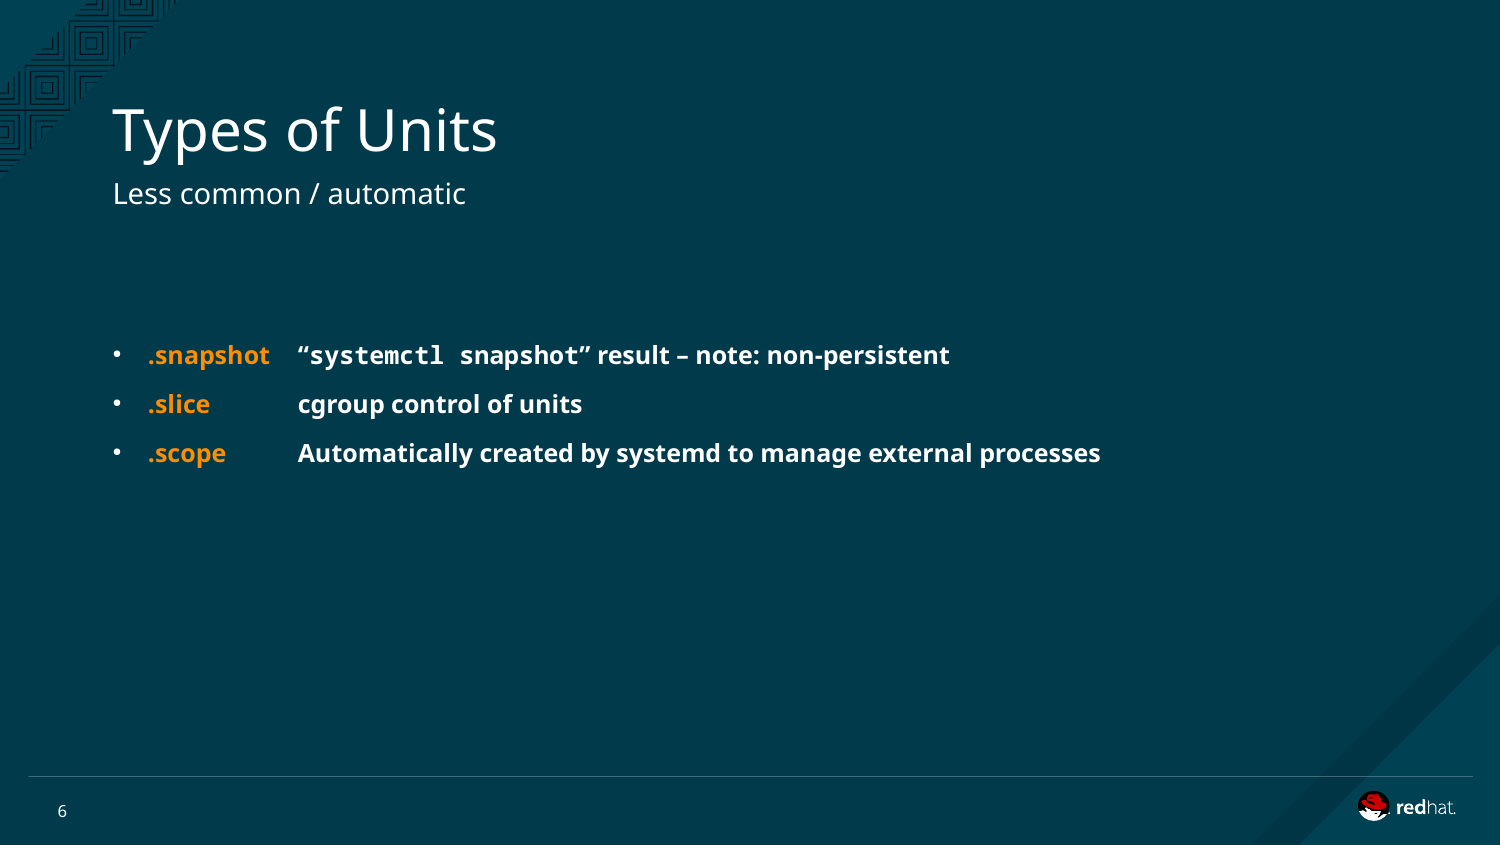

# Types of Units
Less common / automatic
.snapshot	“systemctl snapshot” result – note: non-persistent
.slice 	cgroup control of units
.scope 	Automatically created by systemd to manage external processes
6